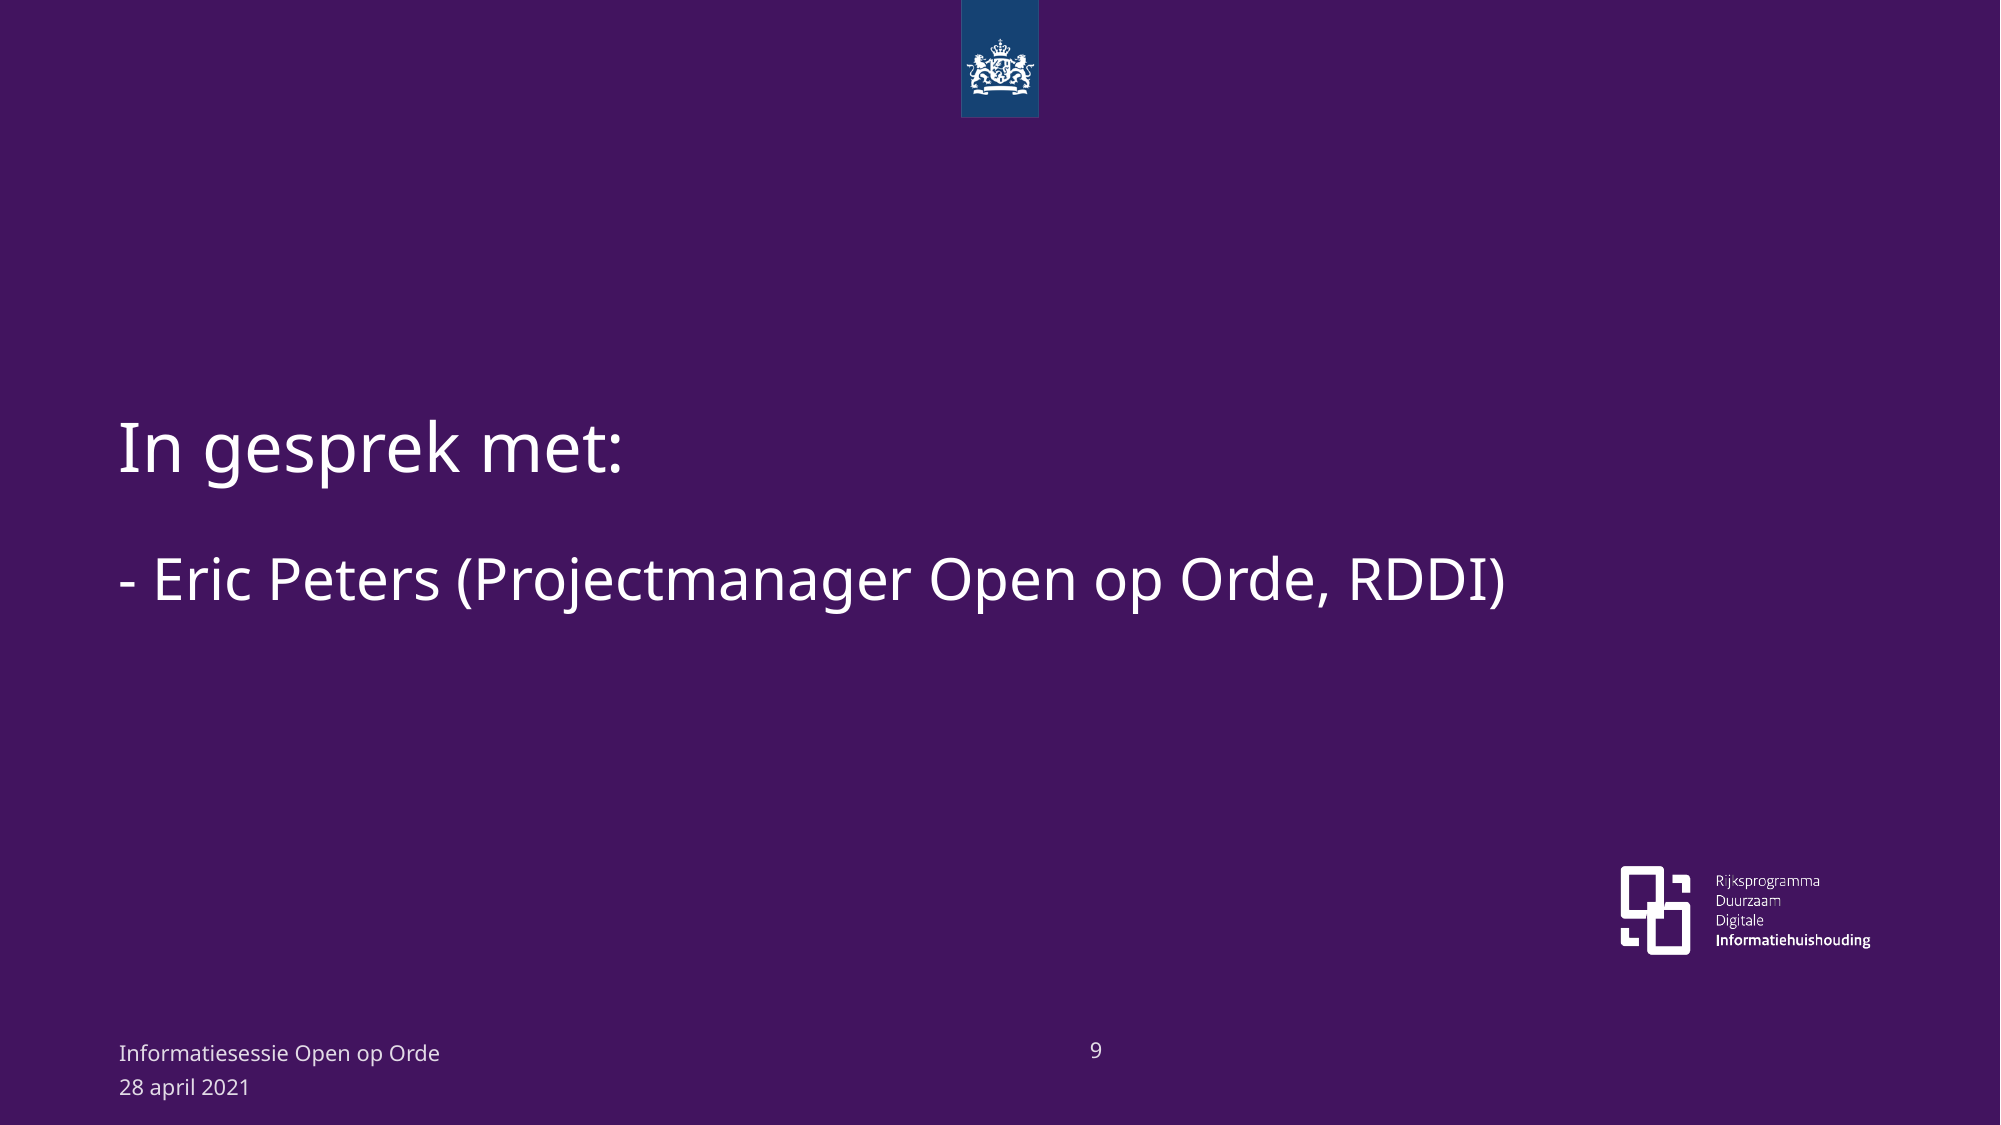

# In gesprek met: - Eric Peters (Projectmanager Open op Orde, RDDI)
Informatiesessie Open op Orde
28 april 2021